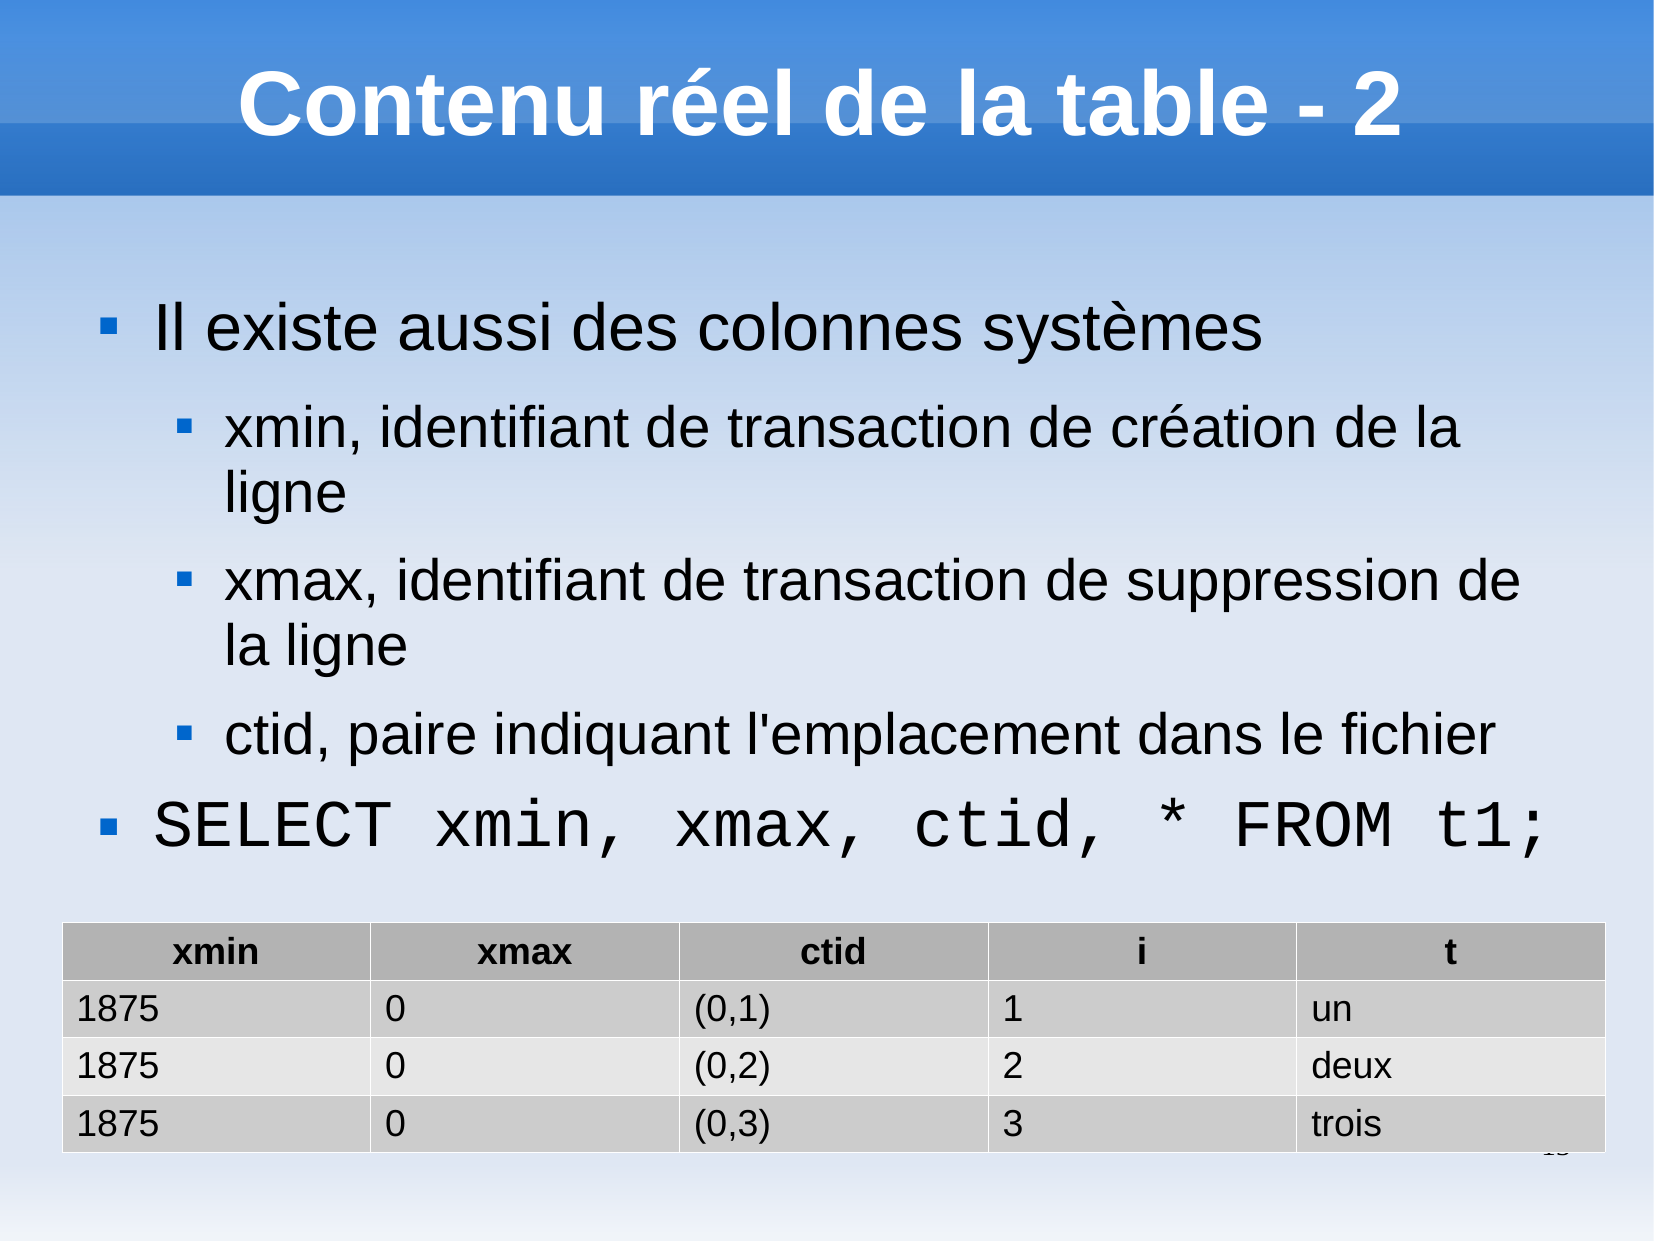

# Contenu réel de la table - 2
Il existe aussi des colonnes systèmes
xmin, identifiant de transaction de création de la ligne
xmax, identifiant de transaction de suppression de la ligne
ctid, paire indiquant l'emplacement dans le fichier
SELECT xmin, xmax, ctid, * FROM t1;
| xmin | xmax | ctid | i | t |
| --- | --- | --- | --- | --- |
| 1875 | 0 | (0,1) | 1 | un |
| 1875 | 0 | (0,2) | 2 | deux |
| 1875 | 0 | (0,3) | 3 | trois |
13